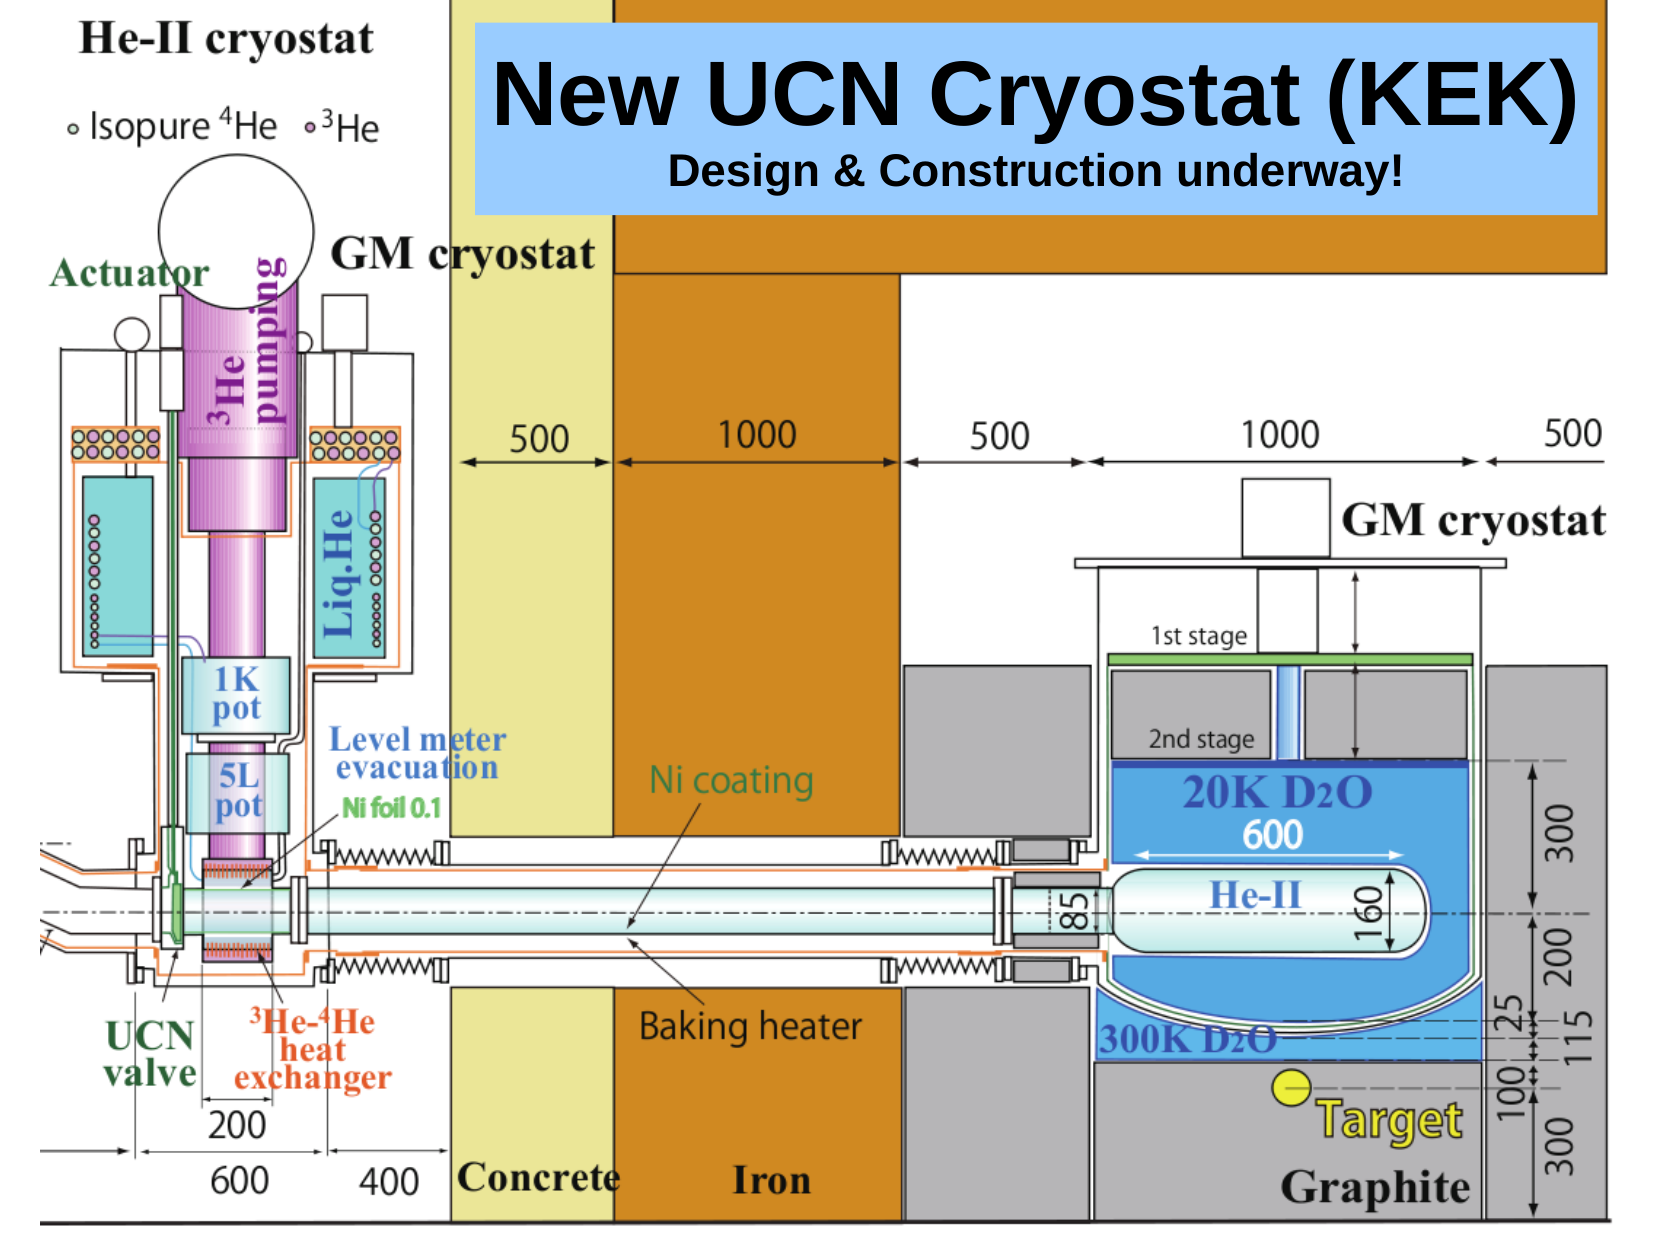

New UCN Cryostat (KEK)
Design & Construction underway!
#